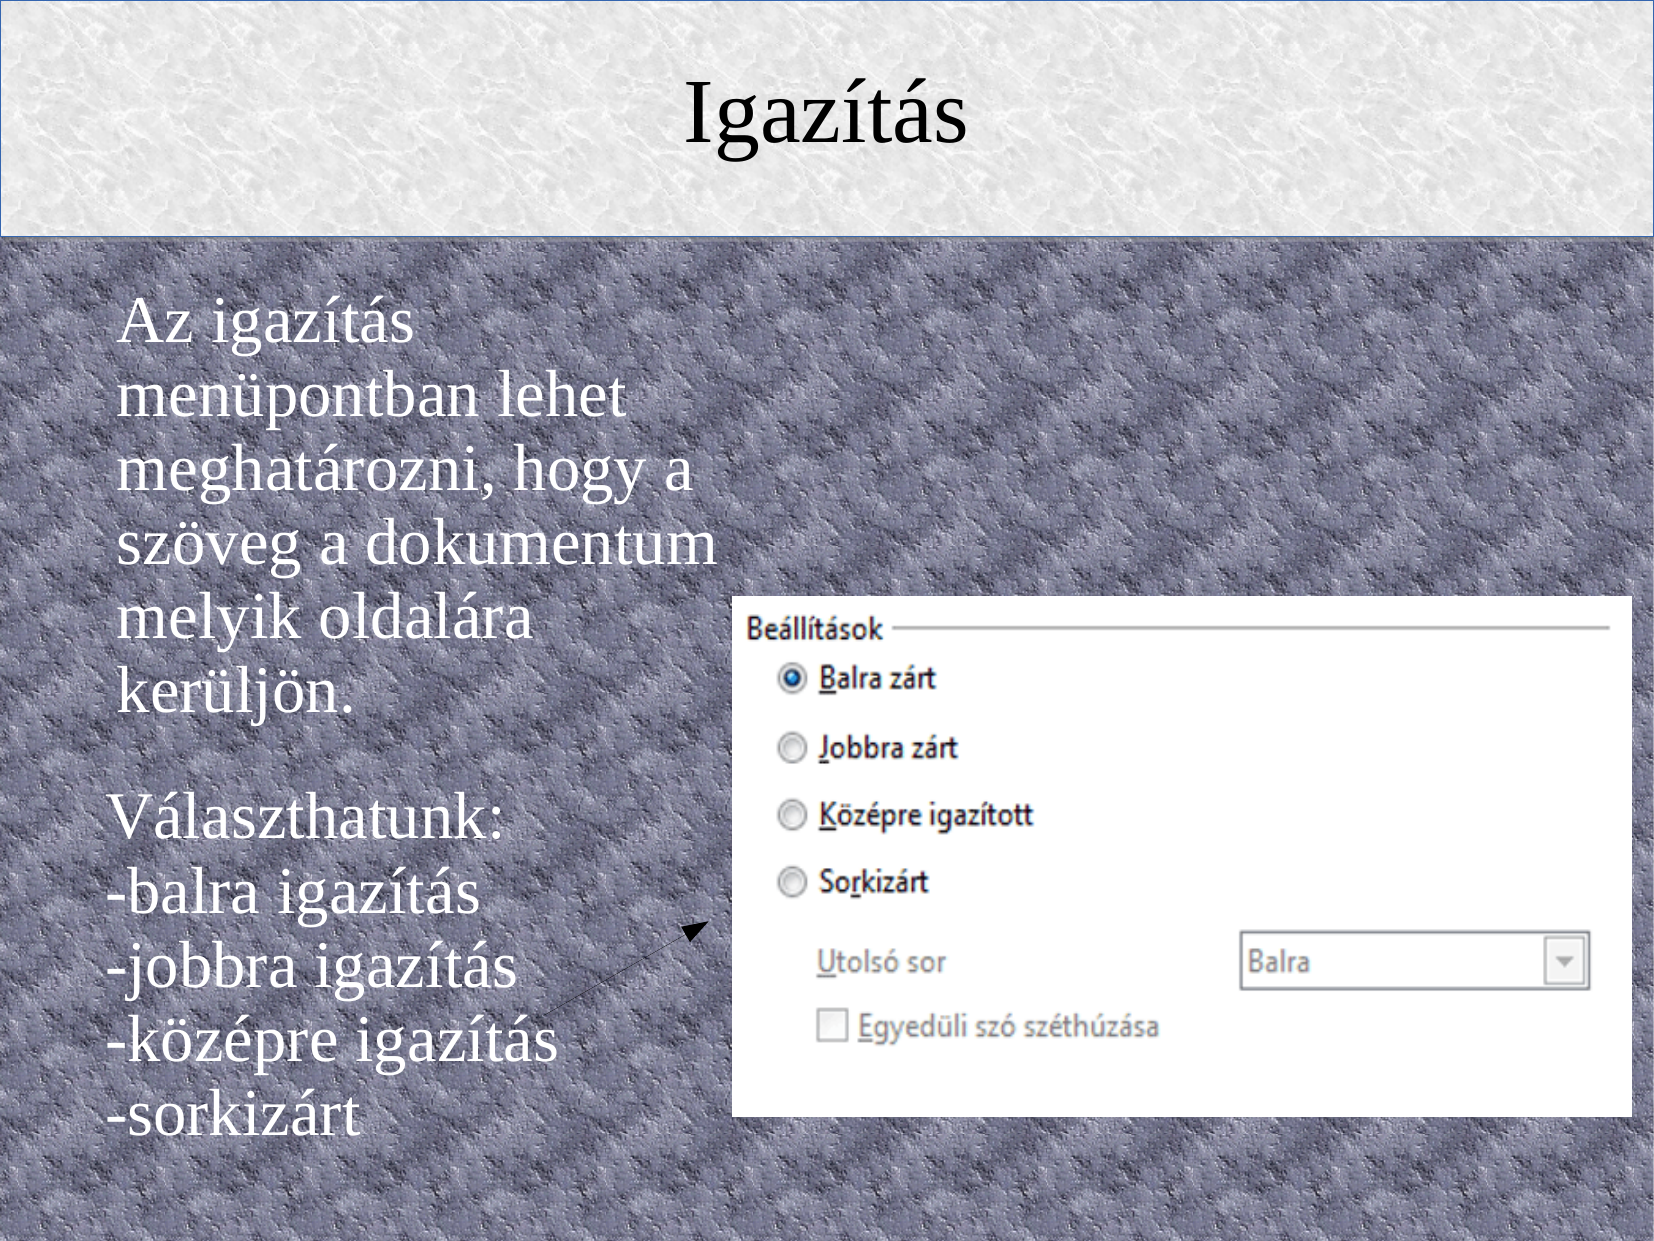

# Igazítás
Az igazítás menüpontban lehet meghatározni, hogy a szöveg a dokumentum melyik oldalára kerüljön.
Választhatunk:
-balra igazítás
-jobbra igazítás
-középre igazítás
-sorkizárt